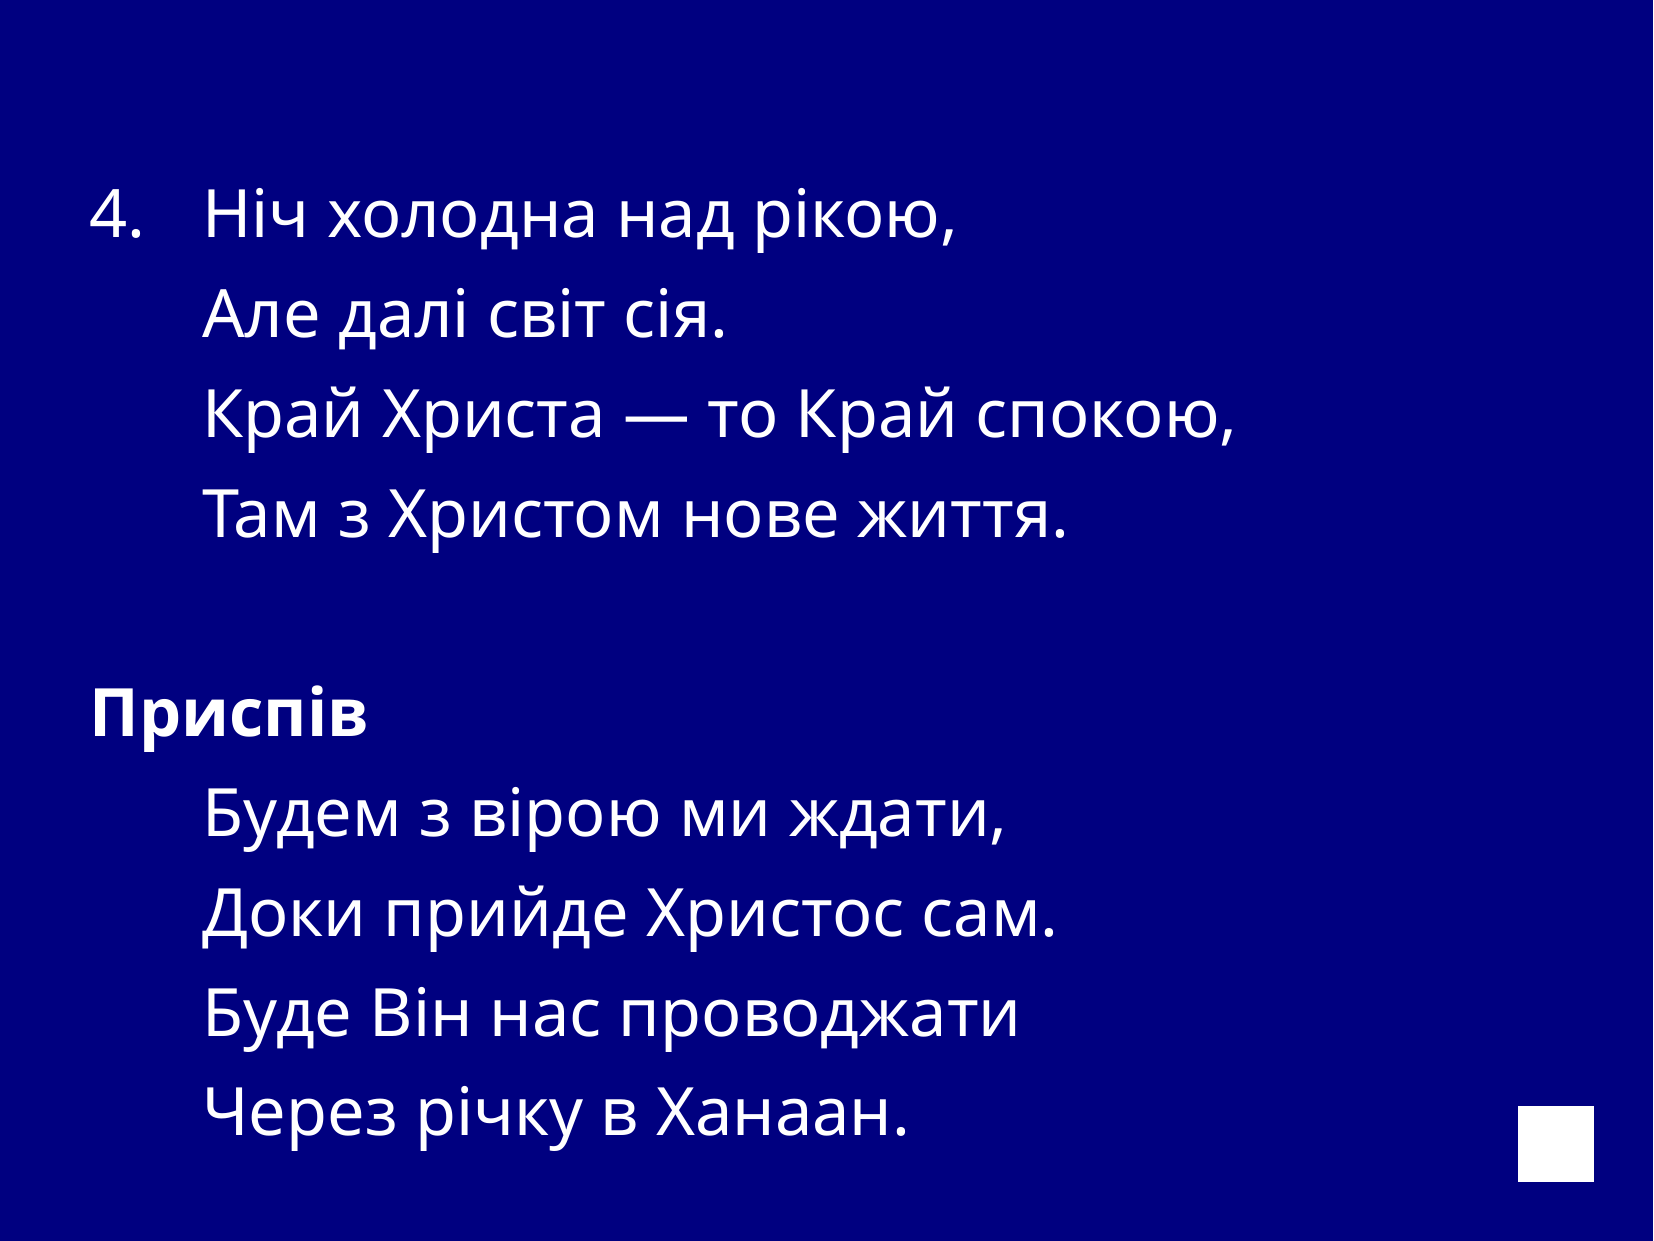

4.	Ніч холодна над рікою,
	Але далі світ сія.
	Край Христа ― то Край спокою,
	Там з Христом нове життя.
Приспів
	Будем з вірою ми ждати,
	Доки прийде Христос сам.
	Буде Він нас проводжати
	Через річку в Ханаан.